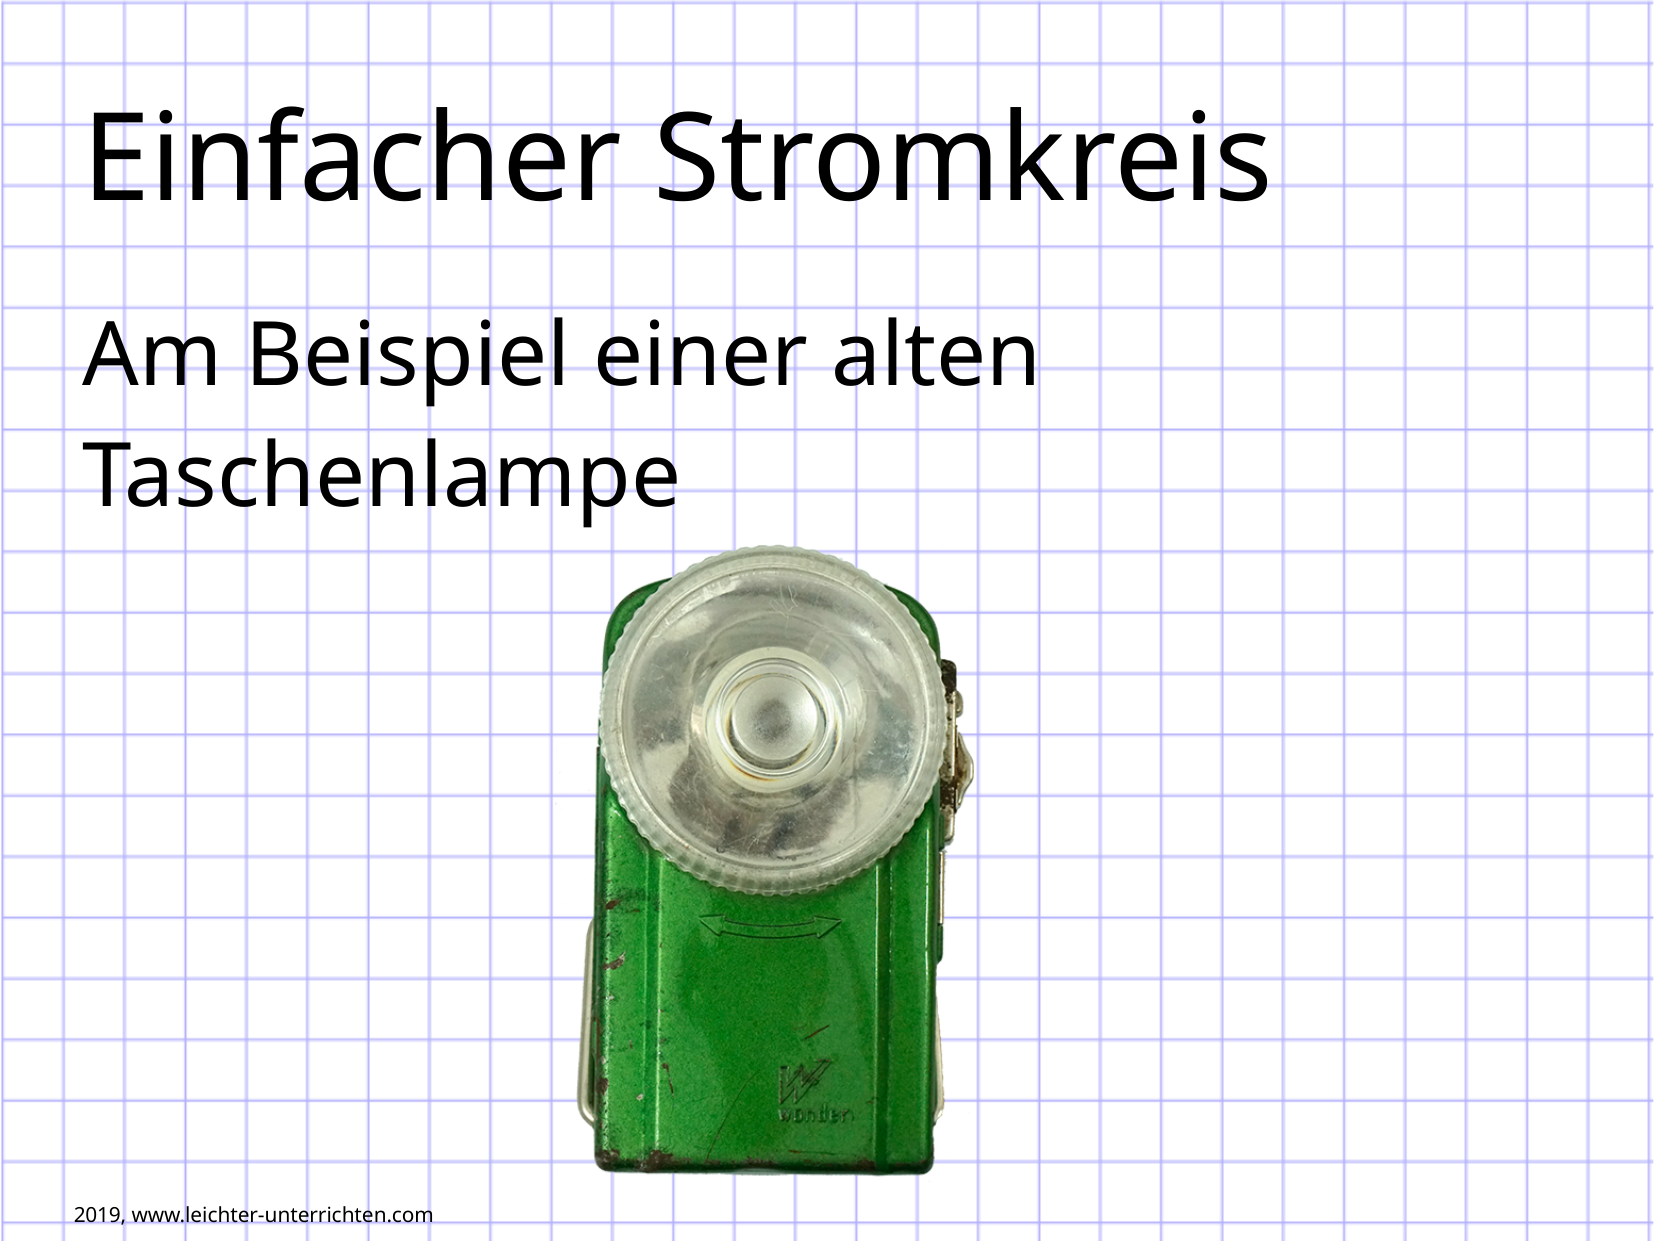

# Einfacher Stromkreis
Am Beispiel einer alten Taschenlampe